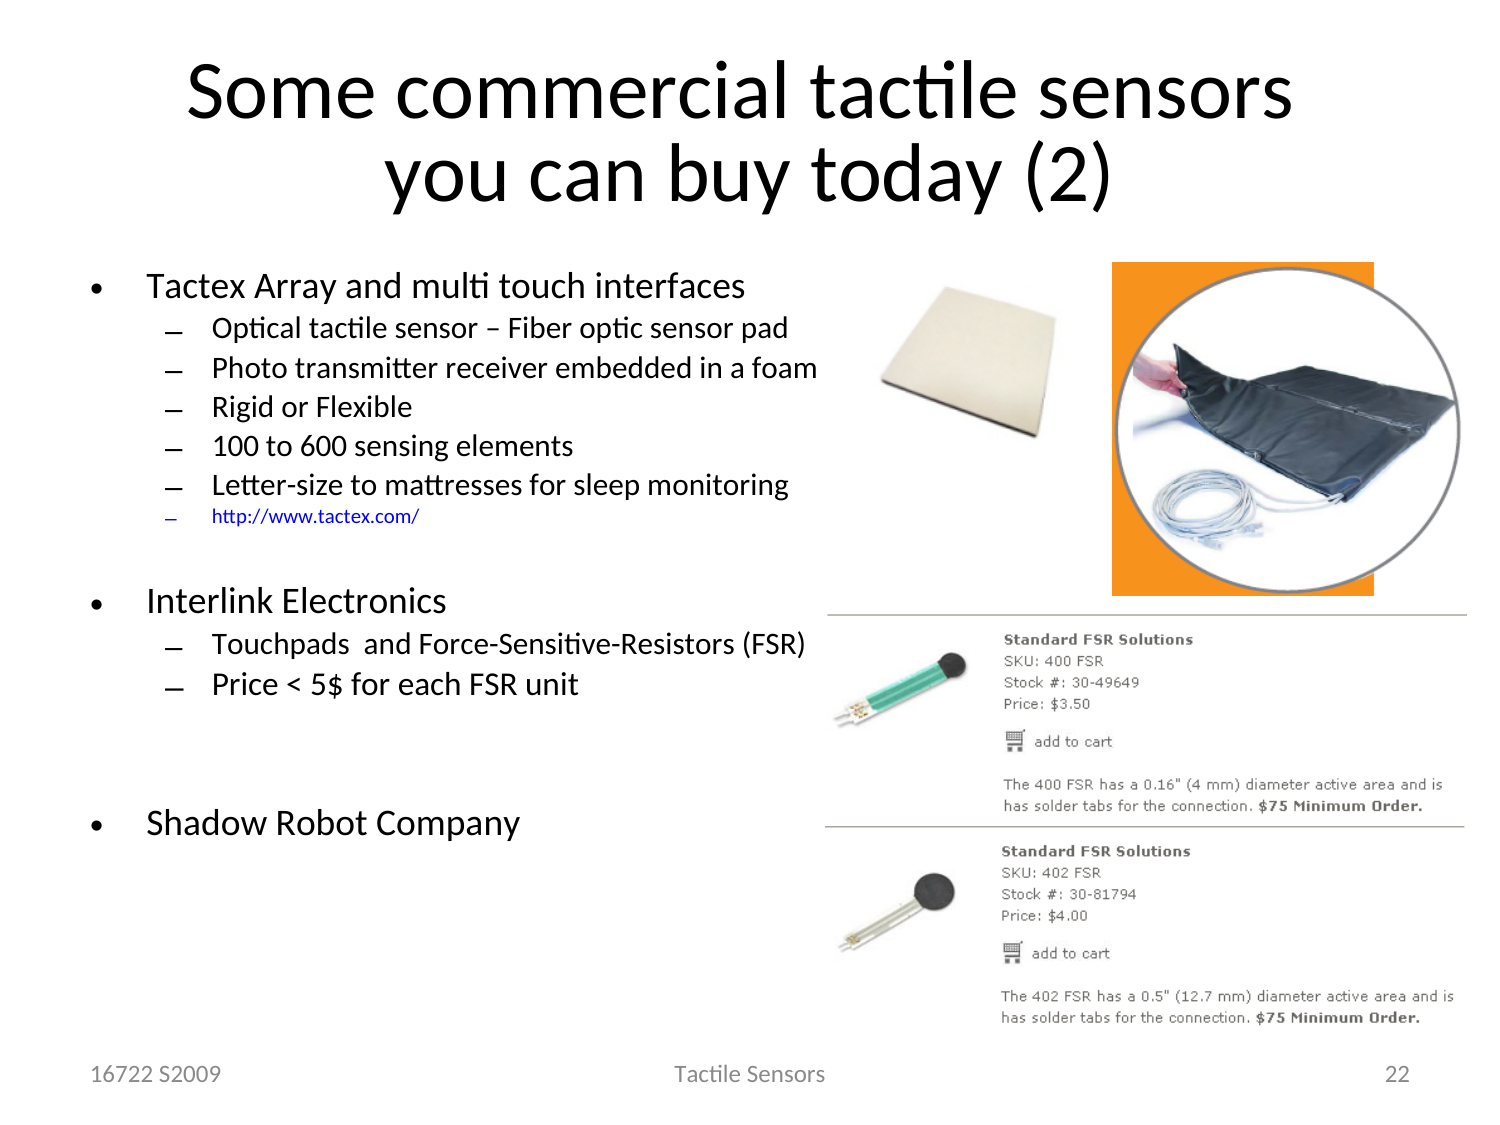

# Some commercial tactile sensors you can buy today (2)
Tactex Array and multi touch interfaces
Optical tactile sensor – Fiber optic sensor pad
Photo transmitter receiver embedded in a foam
Rigid or Flexible
100 to 600 sensing elements
Letter-size to mattresses for sleep monitoring
http://www.tactex.com/
Interlink Electronics
Touchpads and Force-Sensitive-Resistors (FSR)
Price < 5$ for each FSR unit
Shadow Robot Company
16722 S2009
Tactile Sensors